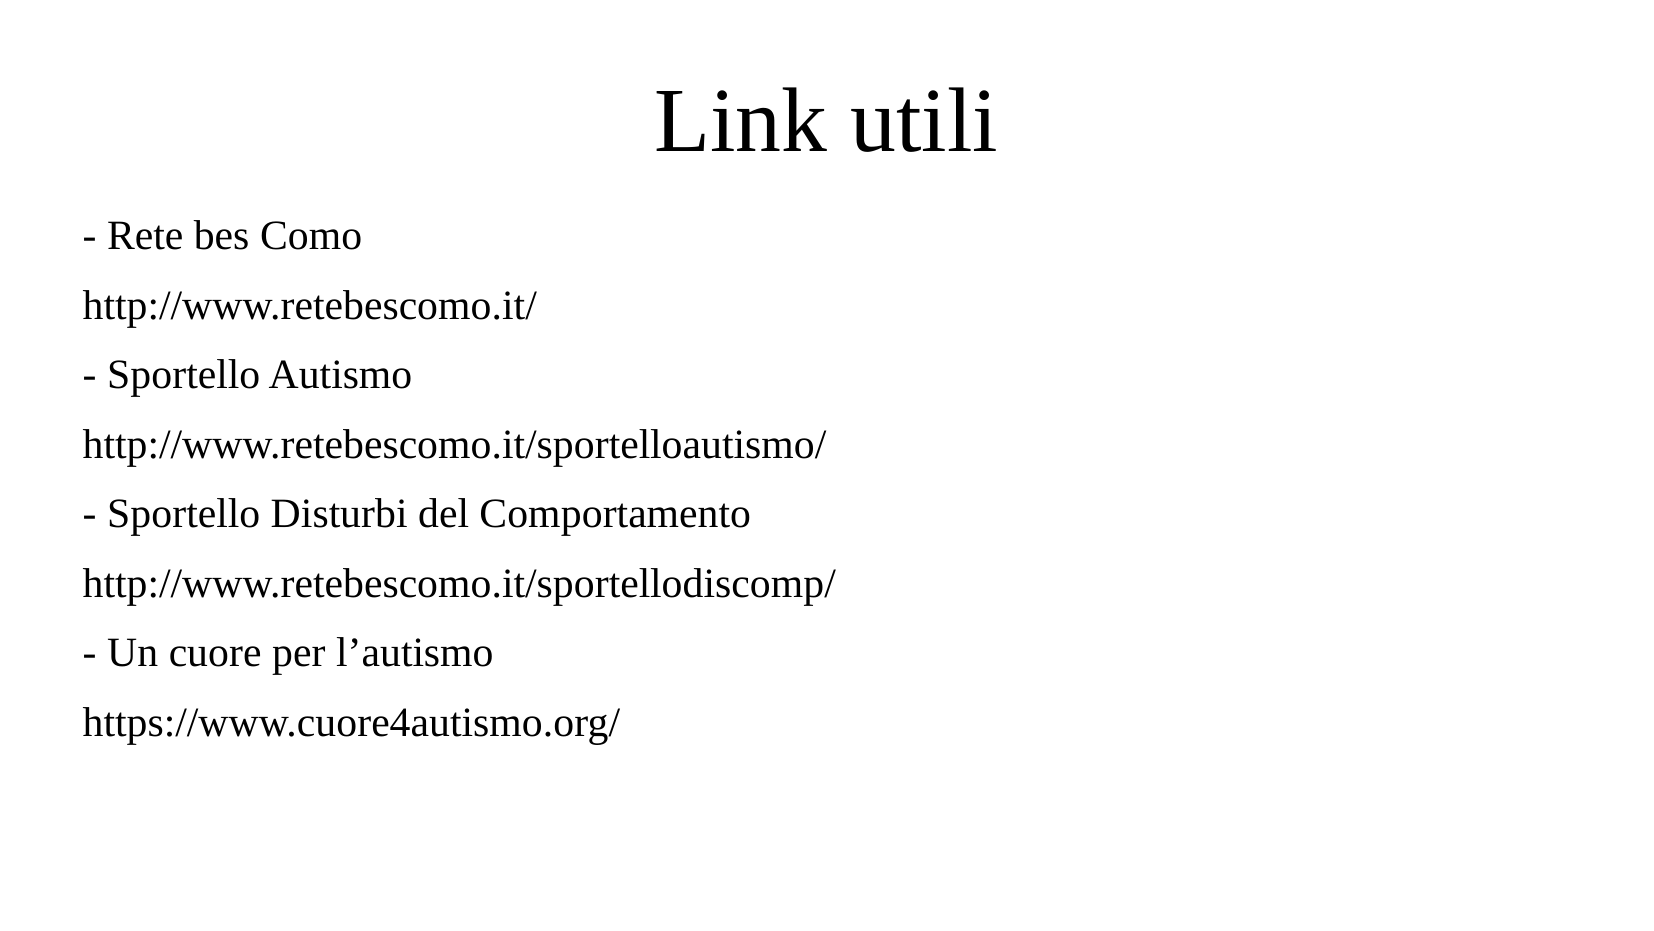

# Link utili
- Rete bes Como
http://www.retebescomo.it/
- Sportello Autismo
http://www.retebescomo.it/sportelloautismo/
- Sportello Disturbi del Comportamento
http://www.retebescomo.it/sportellodiscomp/
- Un cuore per l’autismo
https://www.cuore4autismo.org/